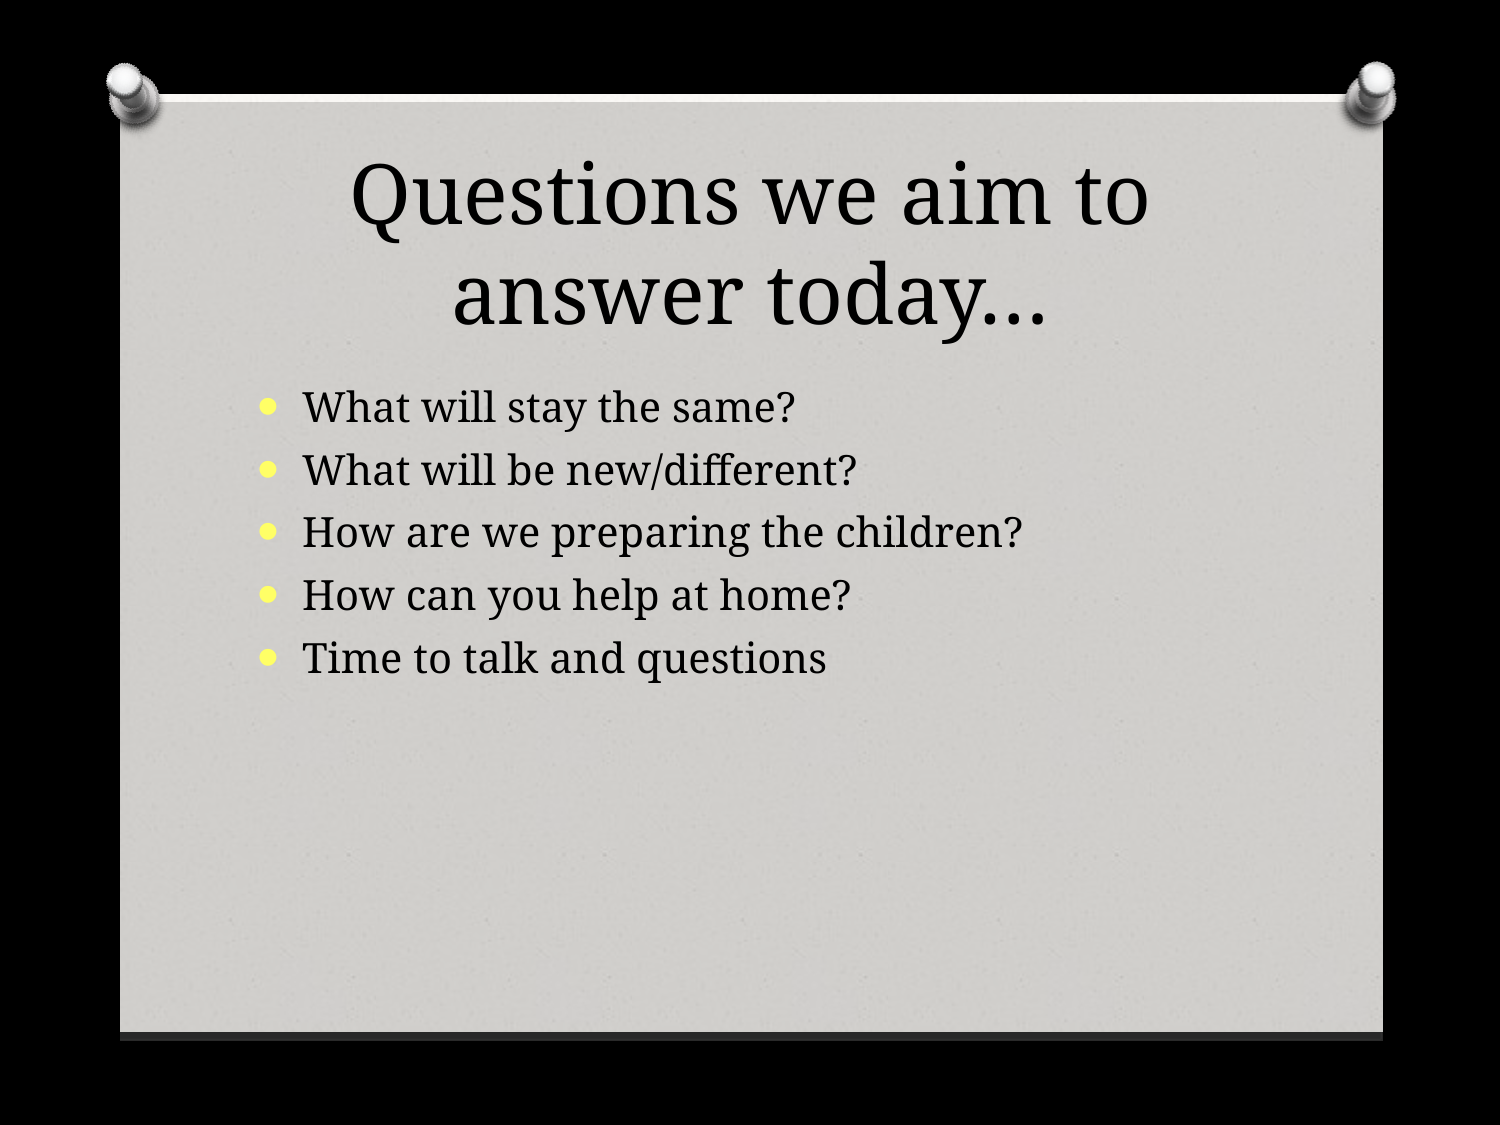

# Questions we aim to answer today…
What will stay the same?
What will be new/different?
How are we preparing the children?
How can you help at home?
Time to talk and questions